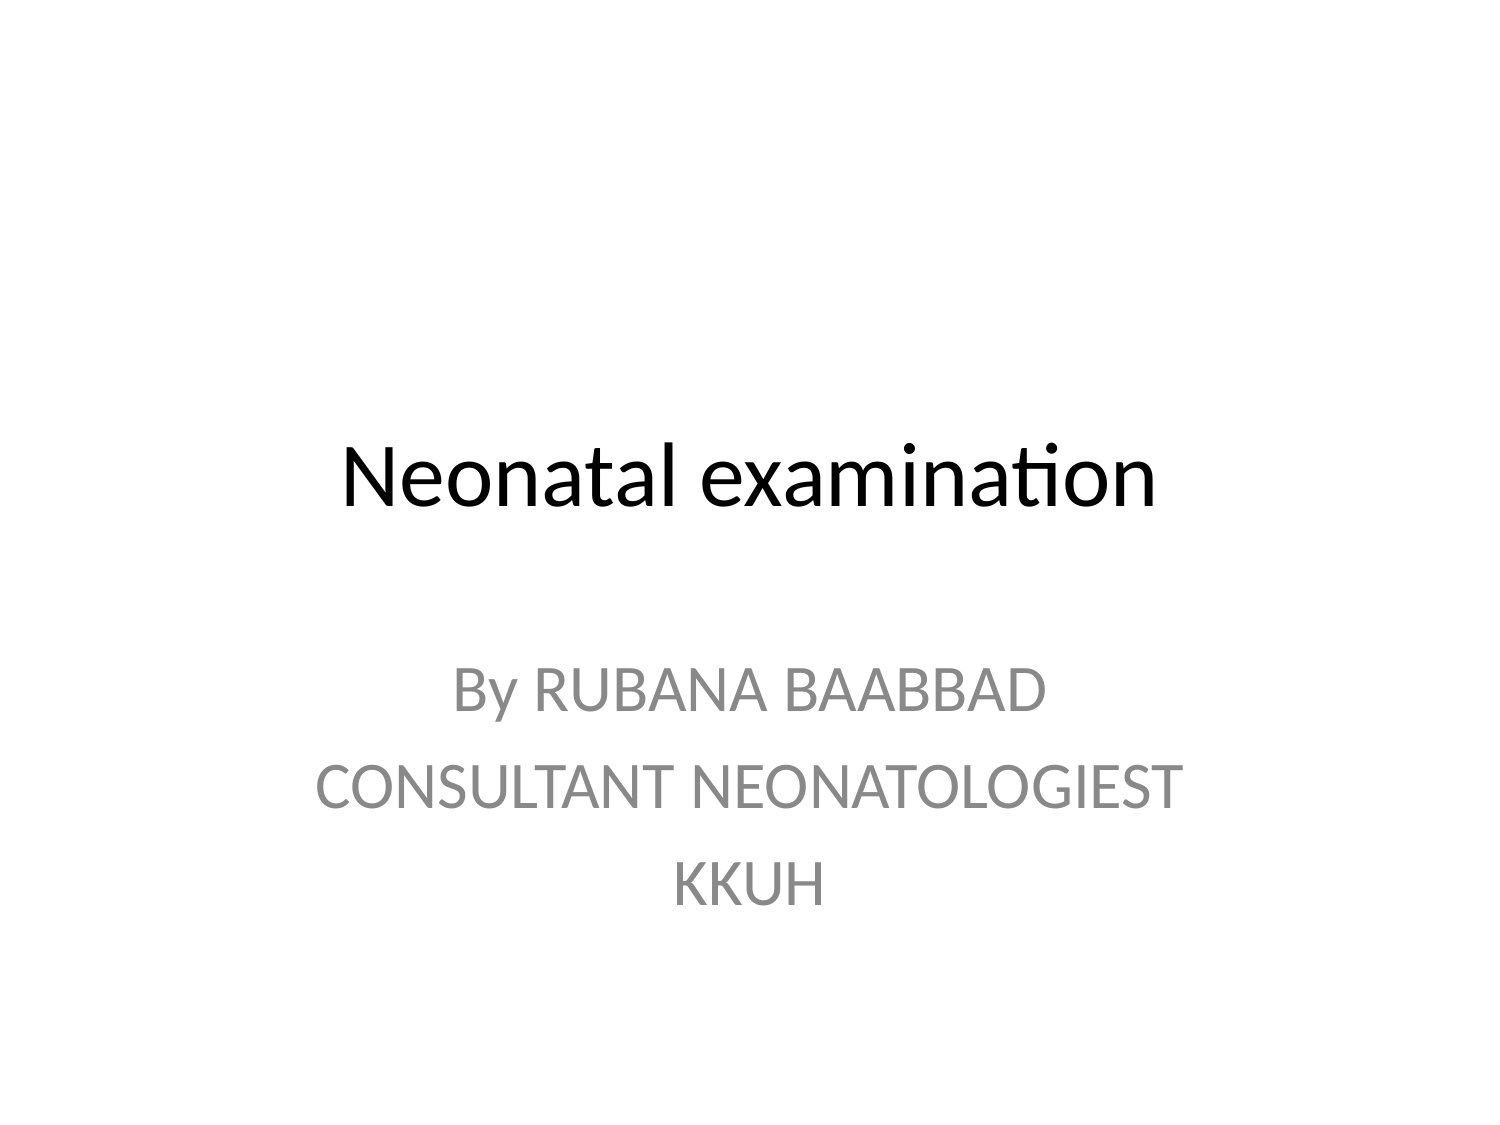

# Neonatal examination
By RUBANA BAABBAD
CONSULTANT NEONATOLOGIEST
KKUH